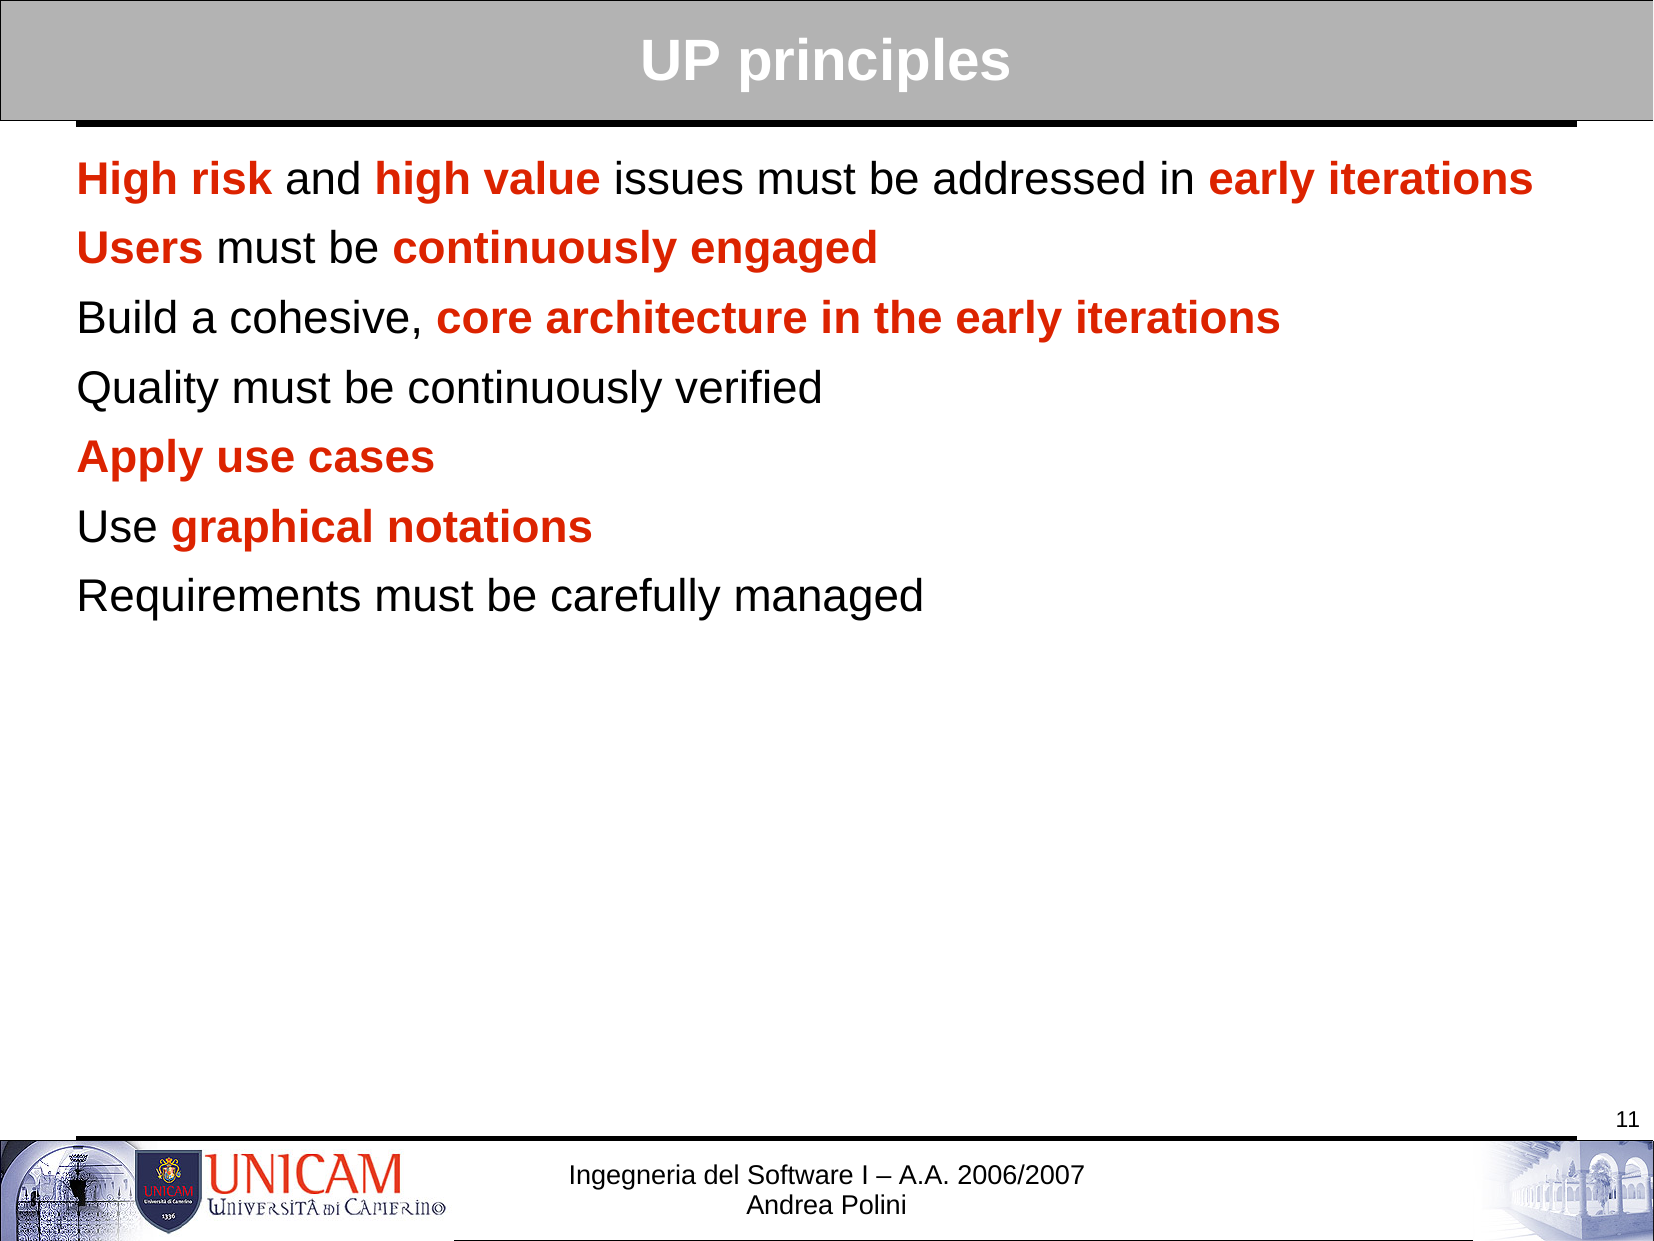

# UP principles
High risk and high value issues must be addressed in early iterations
Users must be continuously engaged
Build a cohesive, core architecture in the early iterations
Quality must be continuously verified
Apply use cases
Use graphical notations
Requirements must be carefully managed
11